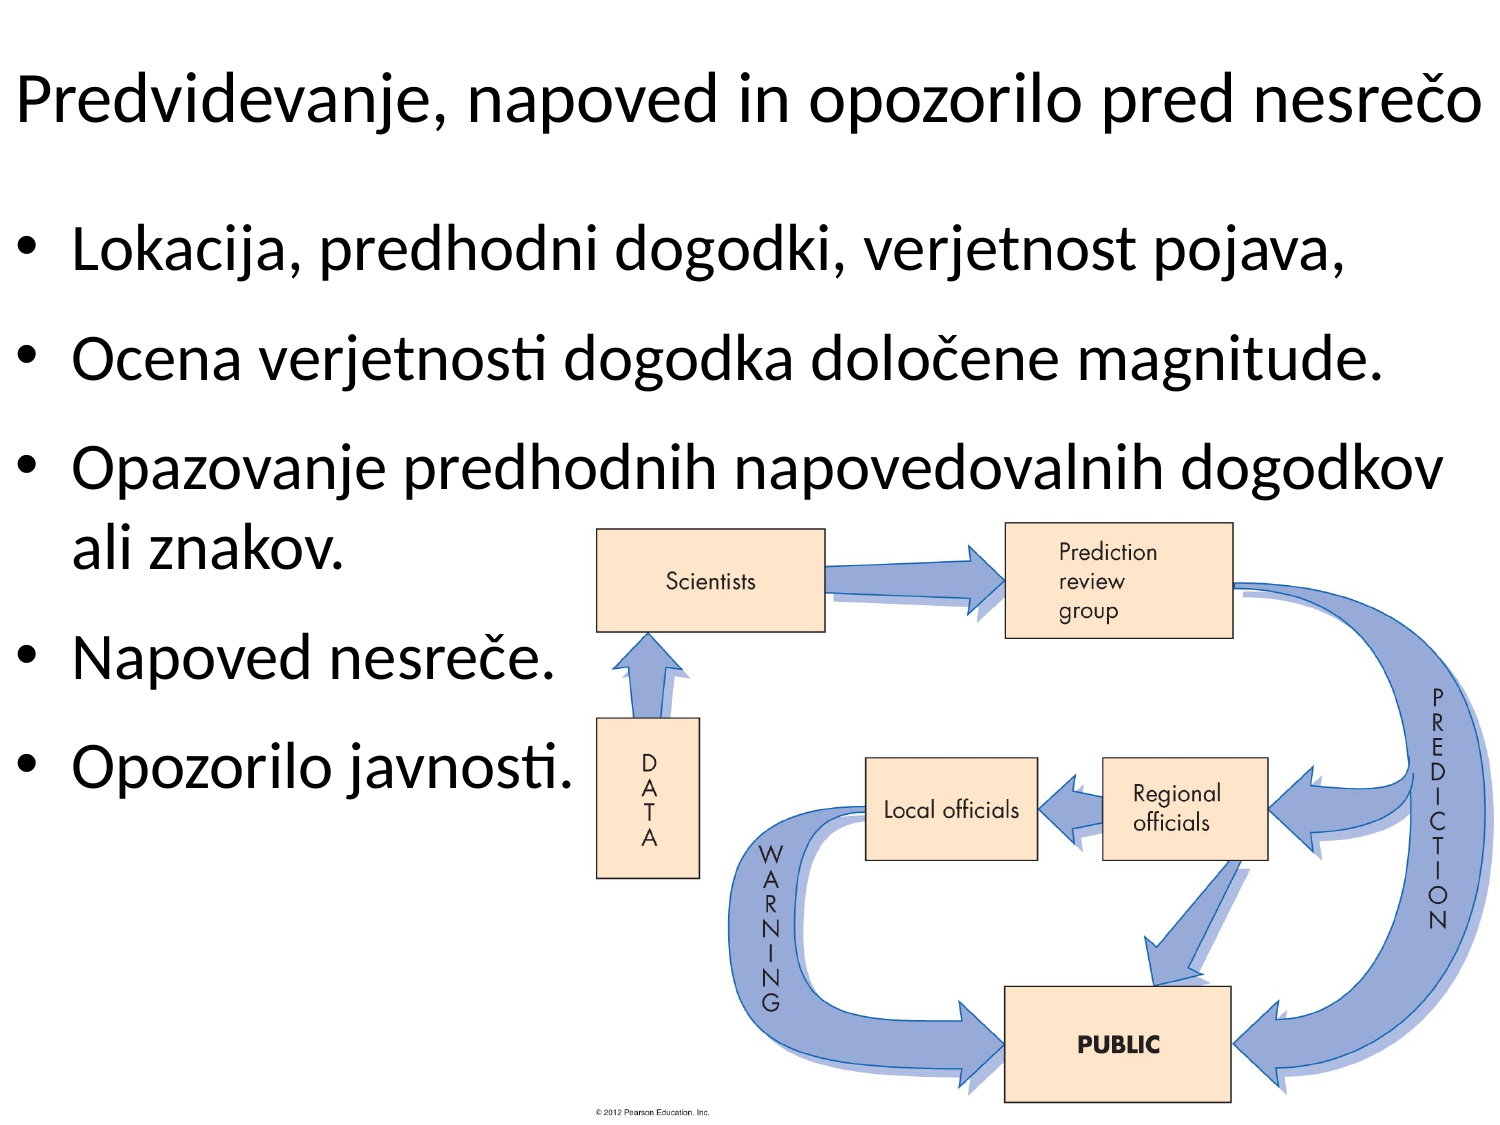

# Predvidevanje, napoved in opozorilo pred nesrečo
Lokacija, predhodni dogodki, verjetnost pojava,
Ocena verjetnosti dogodka določene magnitude.
Opazovanje predhodnih napovedovalnih dogodkov ali znakov.
Napoved nesreče.
Opozorilo javnosti.